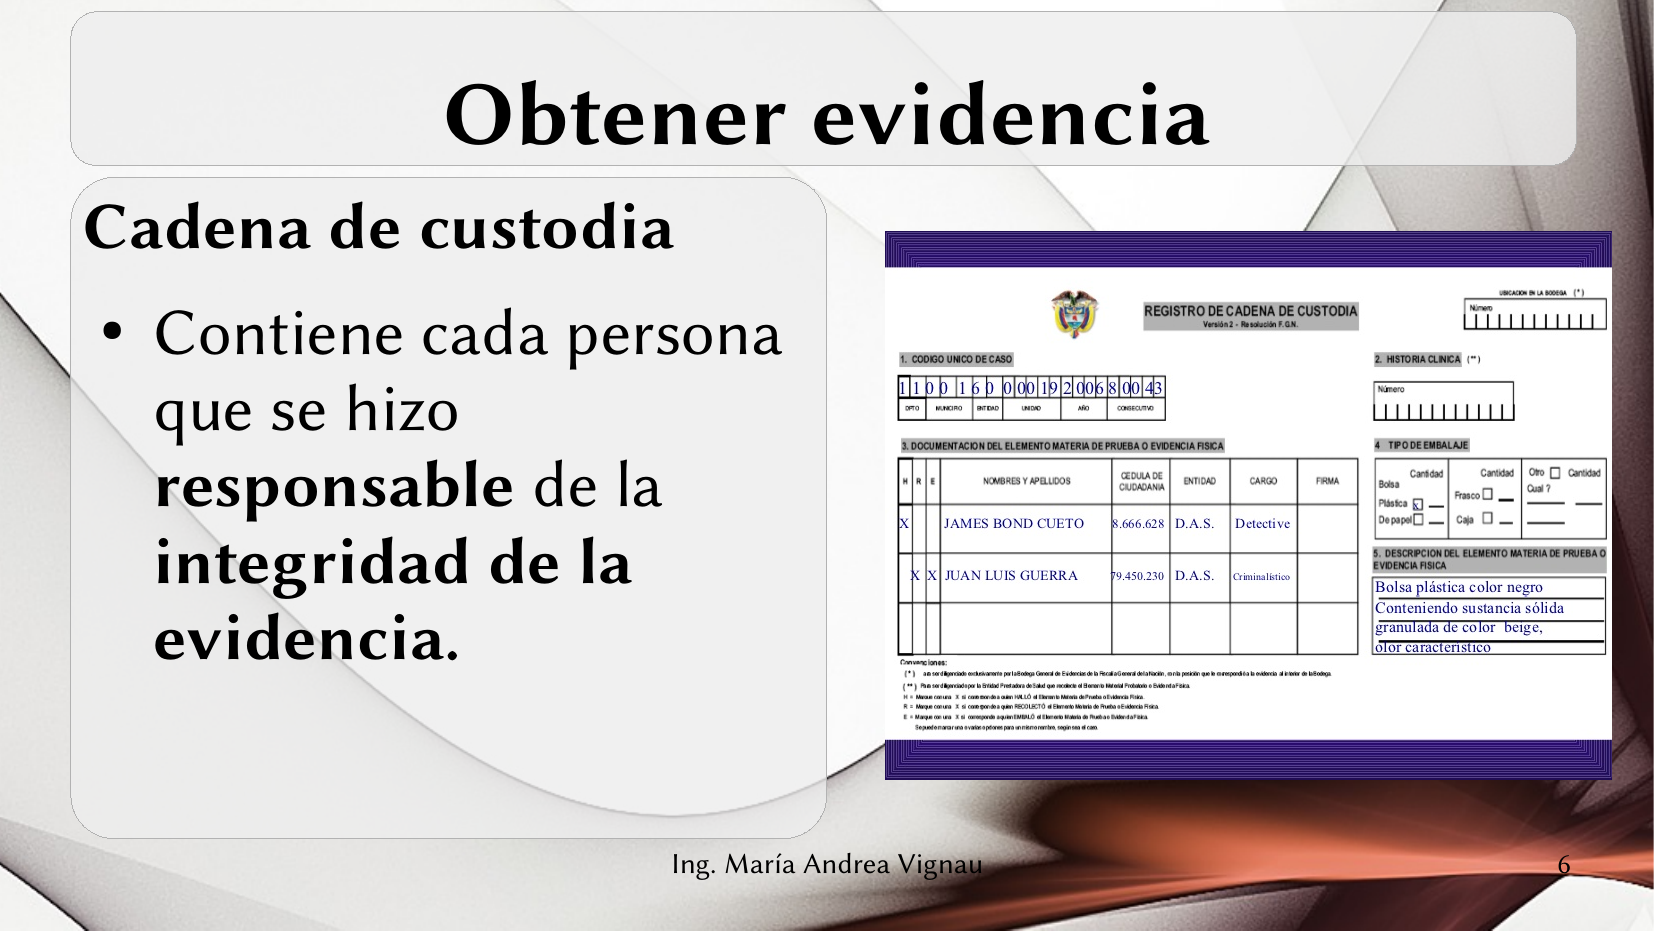

# Obtener evidencia
Cadena de custodia
Contiene cada persona que se hizo responsable de la integridad de la evidencia.
Ing. María Andrea Vignau
6